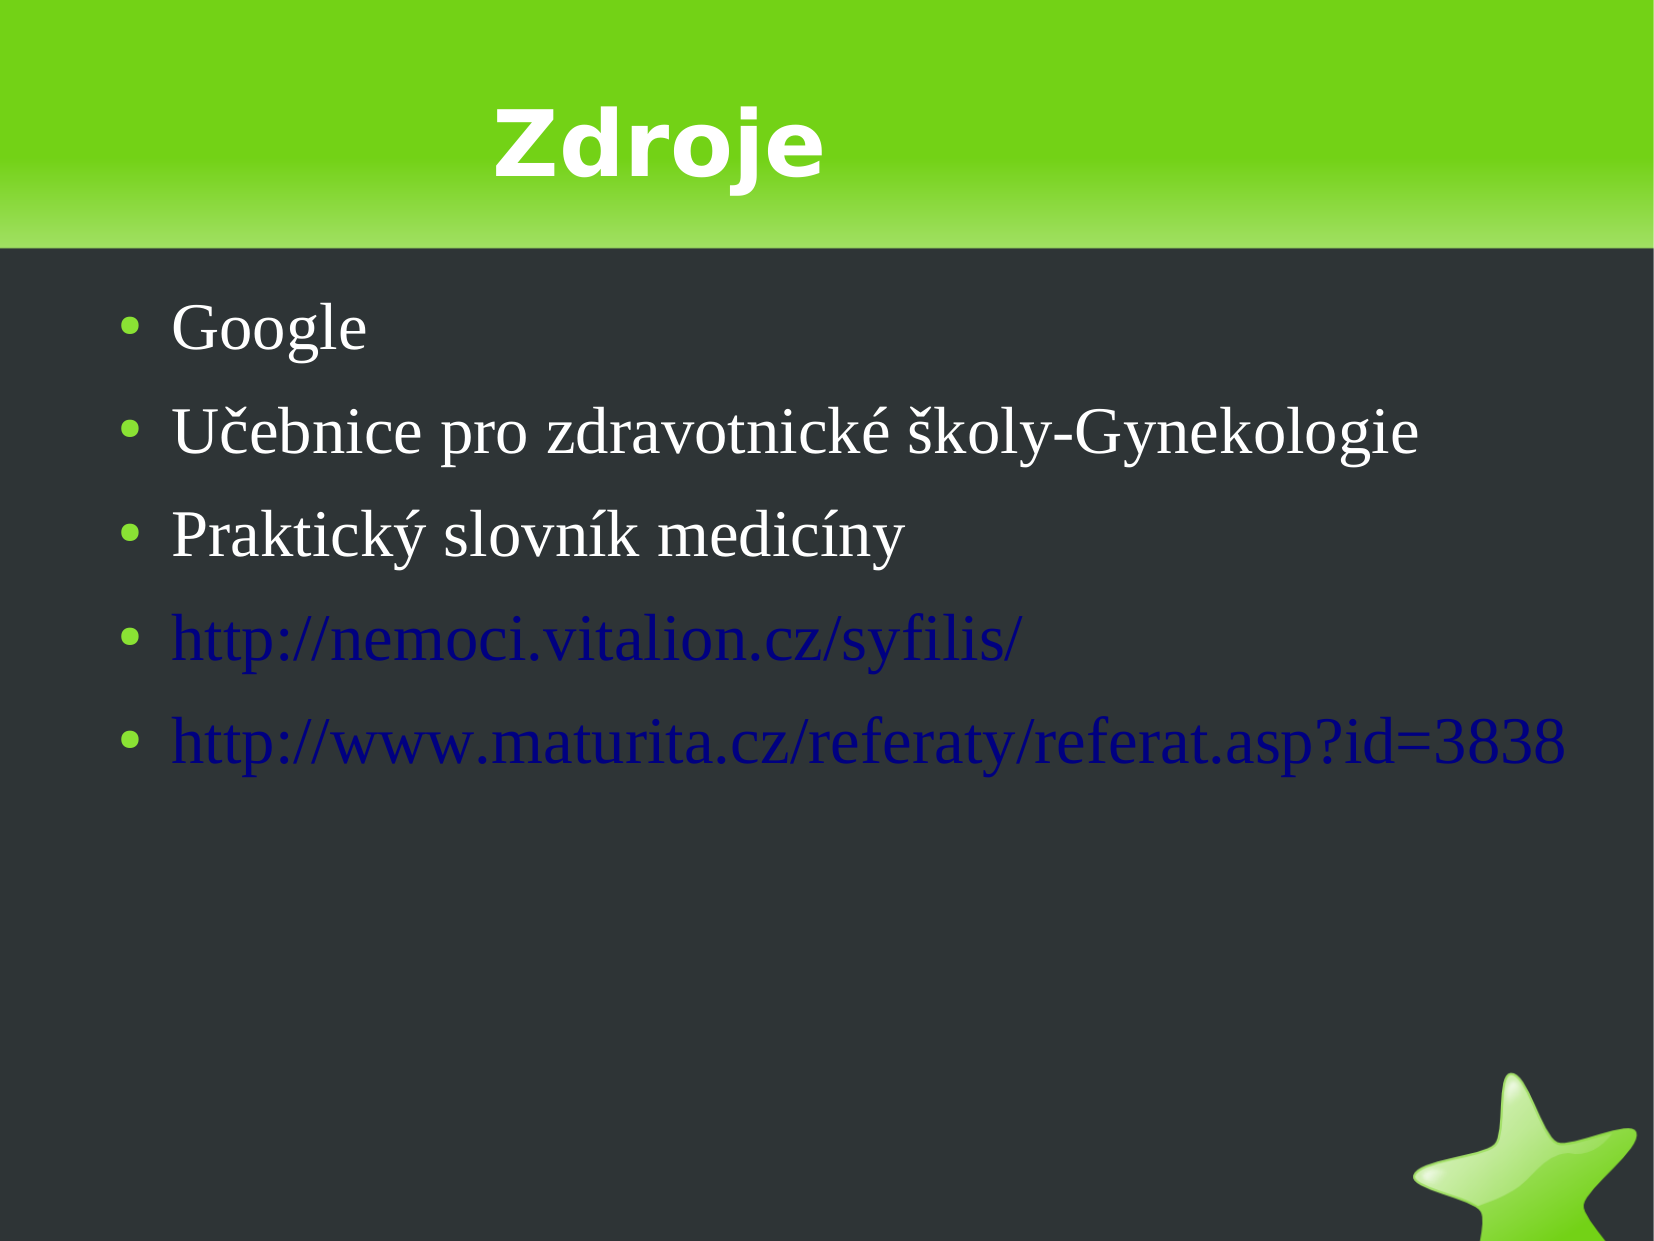

# Zdroje
Google
Učebnice pro zdravotnické školy-Gynekologie
Praktický slovník medicíny
http://nemoci.vitalion.cz/syfilis/
http://www.maturita.cz/referaty/referat.asp?id=3838